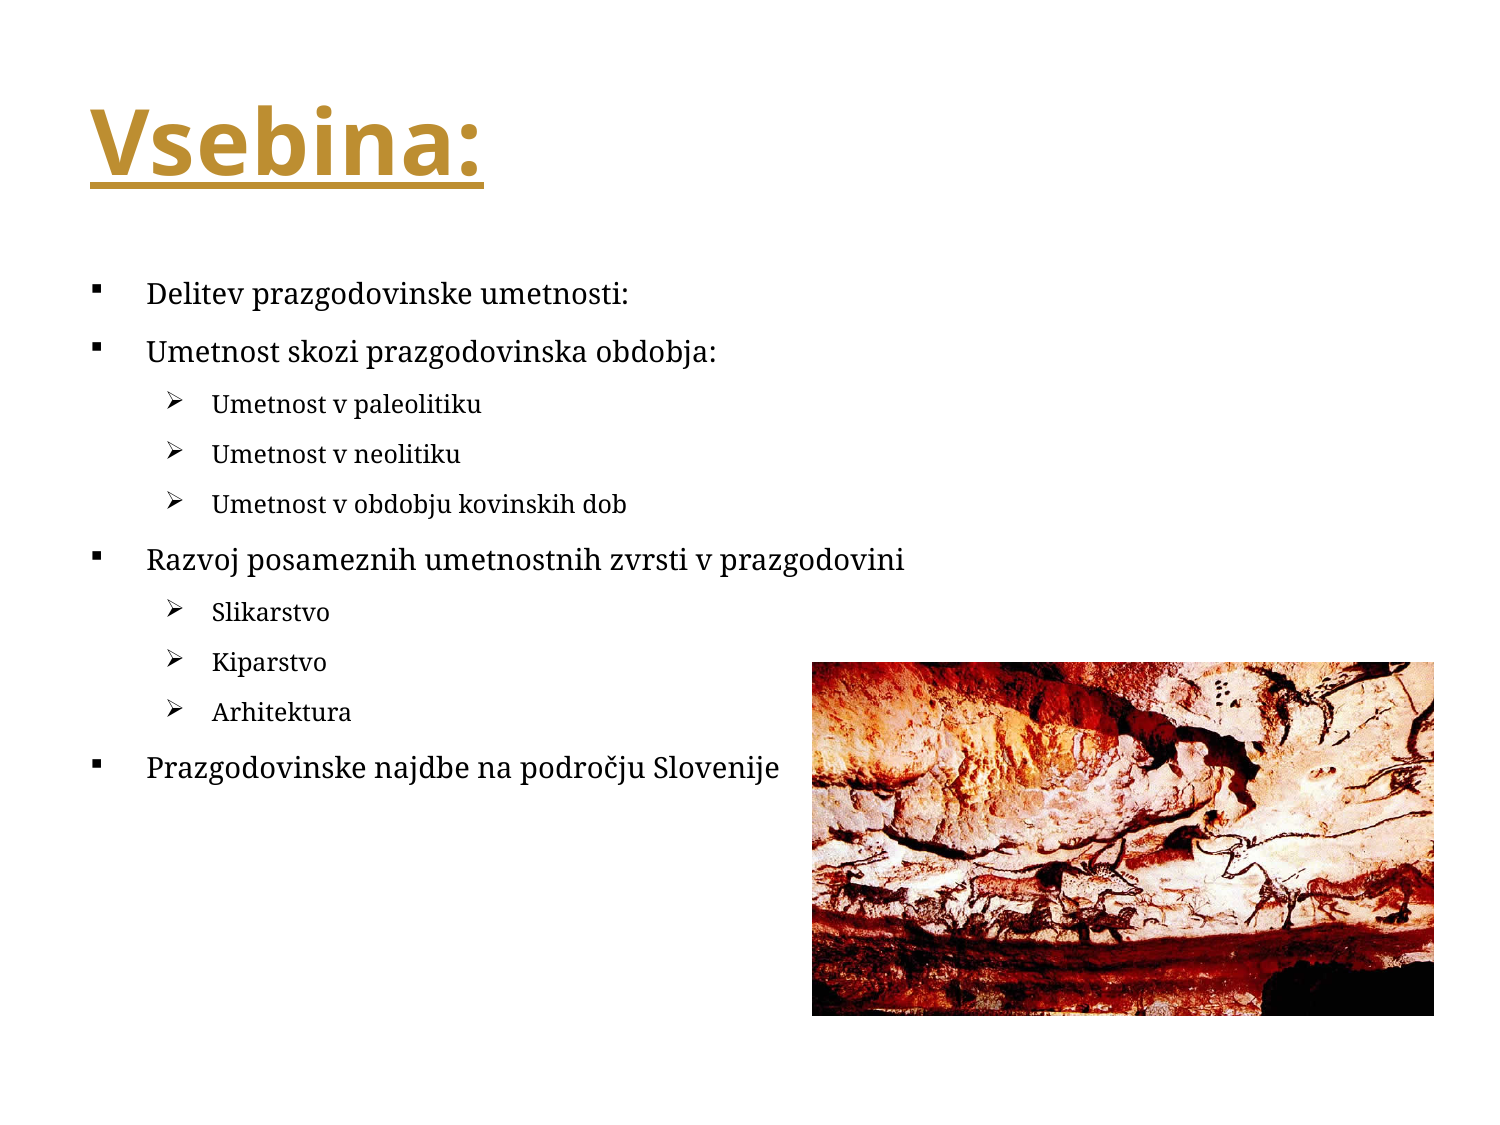

# Vsebina:
Delitev prazgodovinske umetnosti:
Umetnost skozi prazgodovinska obdobja:
Umetnost v paleolitiku
Umetnost v neolitiku
Umetnost v obdobju kovinskih dob
Razvoj posameznih umetnostnih zvrsti v prazgodovini
Slikarstvo
Kiparstvo
Arhitektura
Prazgodovinske najdbe na področju Slovenije